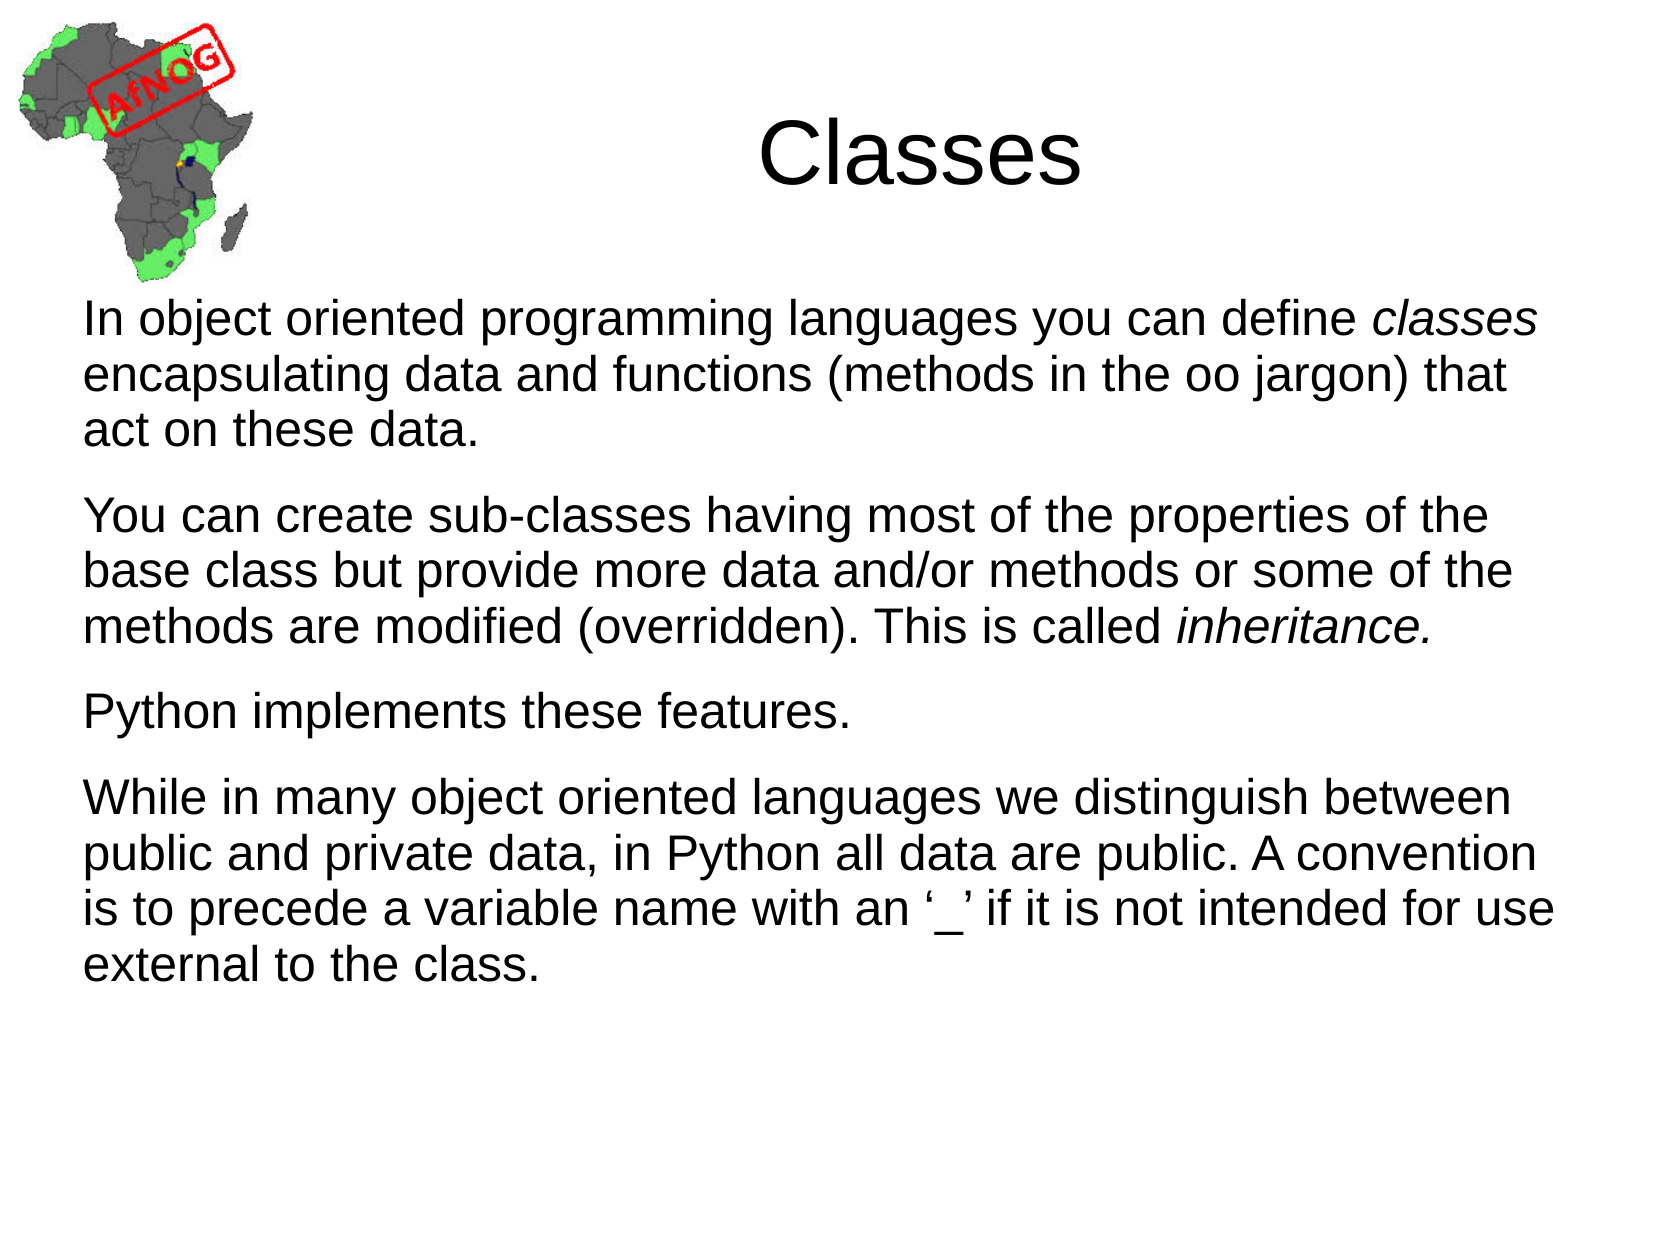

# Classes
In object oriented programming languages you can define classes encapsulating data and functions (methods in the oo jargon) that act on these data.
You can create sub-classes having most of the properties of the base class but provide more data and/or methods or some of the methods are modified (overridden). This is called inheritance.
Python implements these features.
While in many object oriented languages we distinguish between public and private data, in Python all data are public. A convention is to precede a variable name with an ‘_’ if it is not intended for use external to the class.